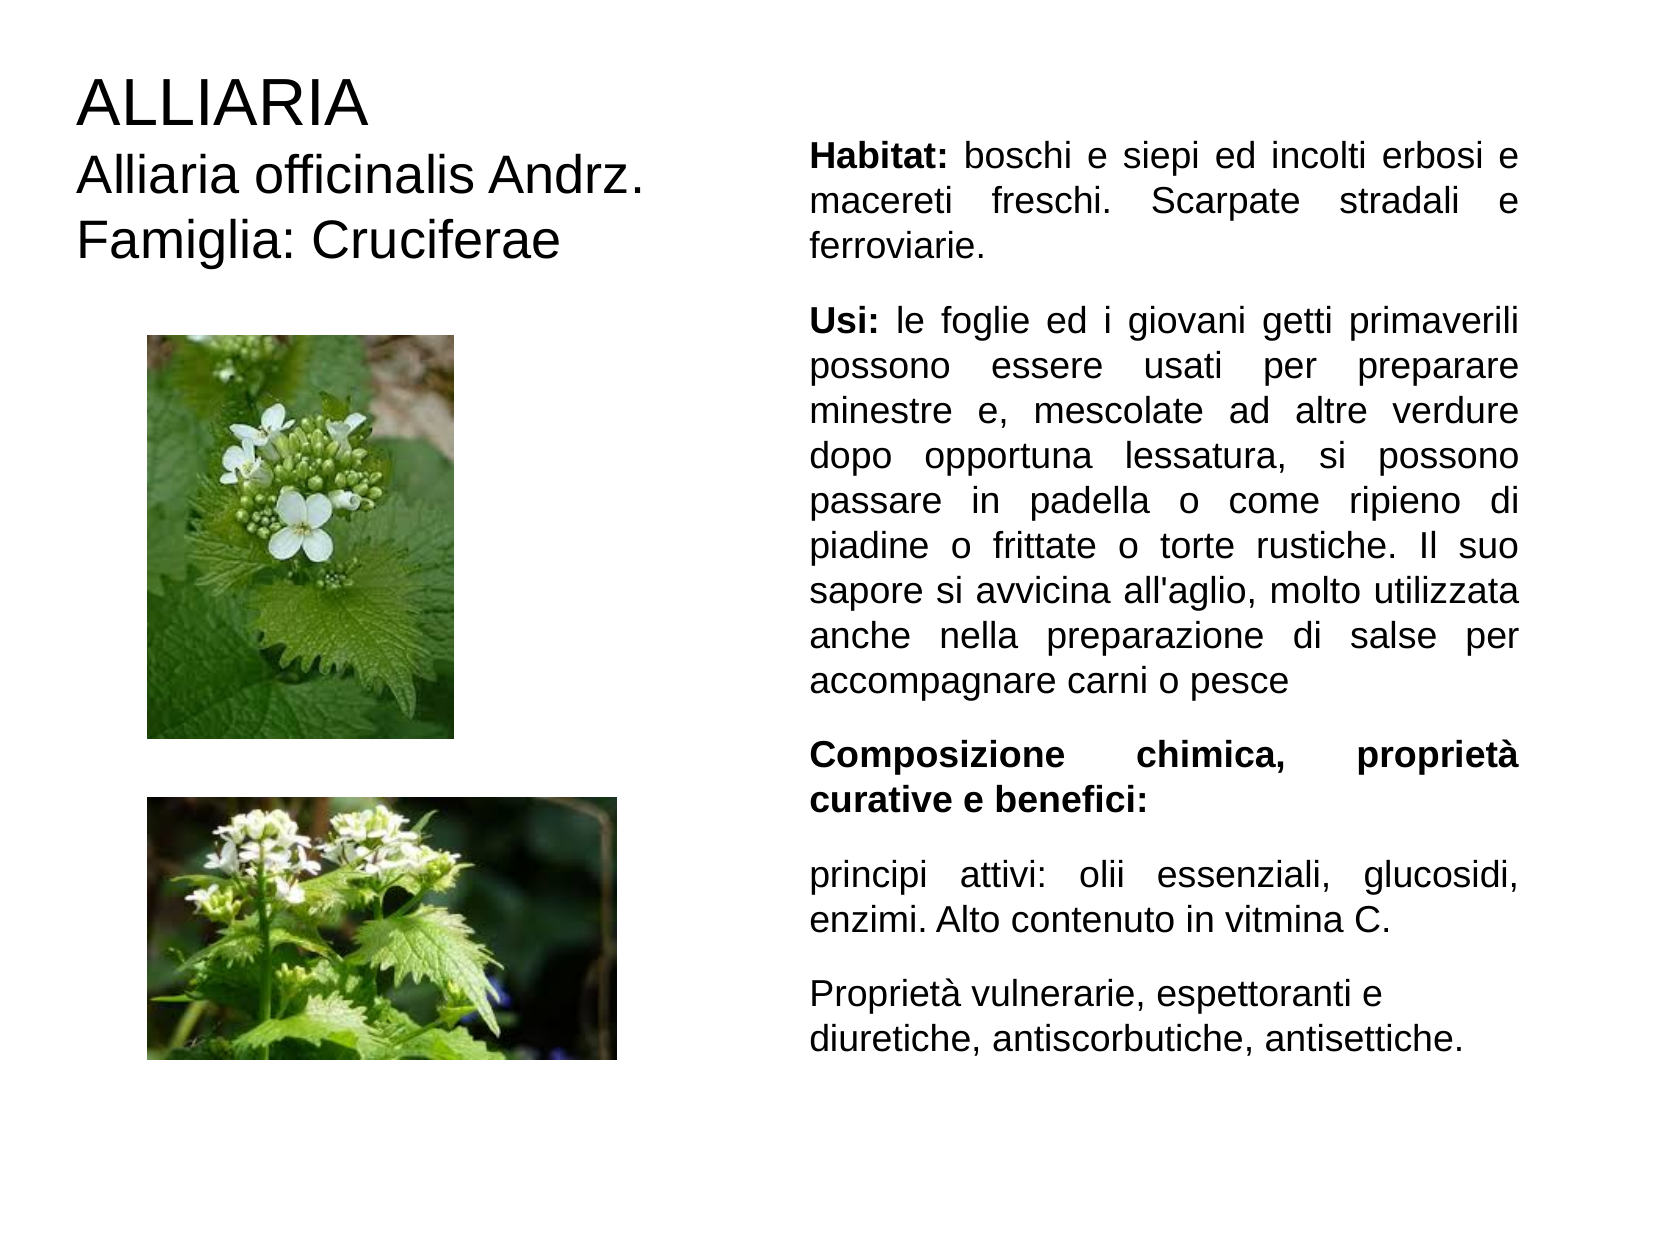

# ALLIARIA Alliaria officinalis Andrz. Famiglia: Cruciferae
Habitat: boschi e siepi ed incolti erbosi e macereti freschi. Scarpate stradali e ferroviarie.
Usi: le foglie ed i giovani getti primaverili possono essere usati per preparare minestre e, mescolate ad altre verdure dopo opportuna lessatura, si possono passare in padella o come ripieno di piadine o frittate o torte rustiche. Il suo sapore si avvicina all'aglio, molto utilizzata anche nella preparazione di salse per accompagnare carni o pesce
Composizione chimica, proprietà curative e benefici:
principi attivi: olii essenziali, glucosidi, enzimi. Alto contenuto in vitmina C.
Proprietà vulnerarie, espettoranti e diuretiche, antiscorbutiche, antisettiche.